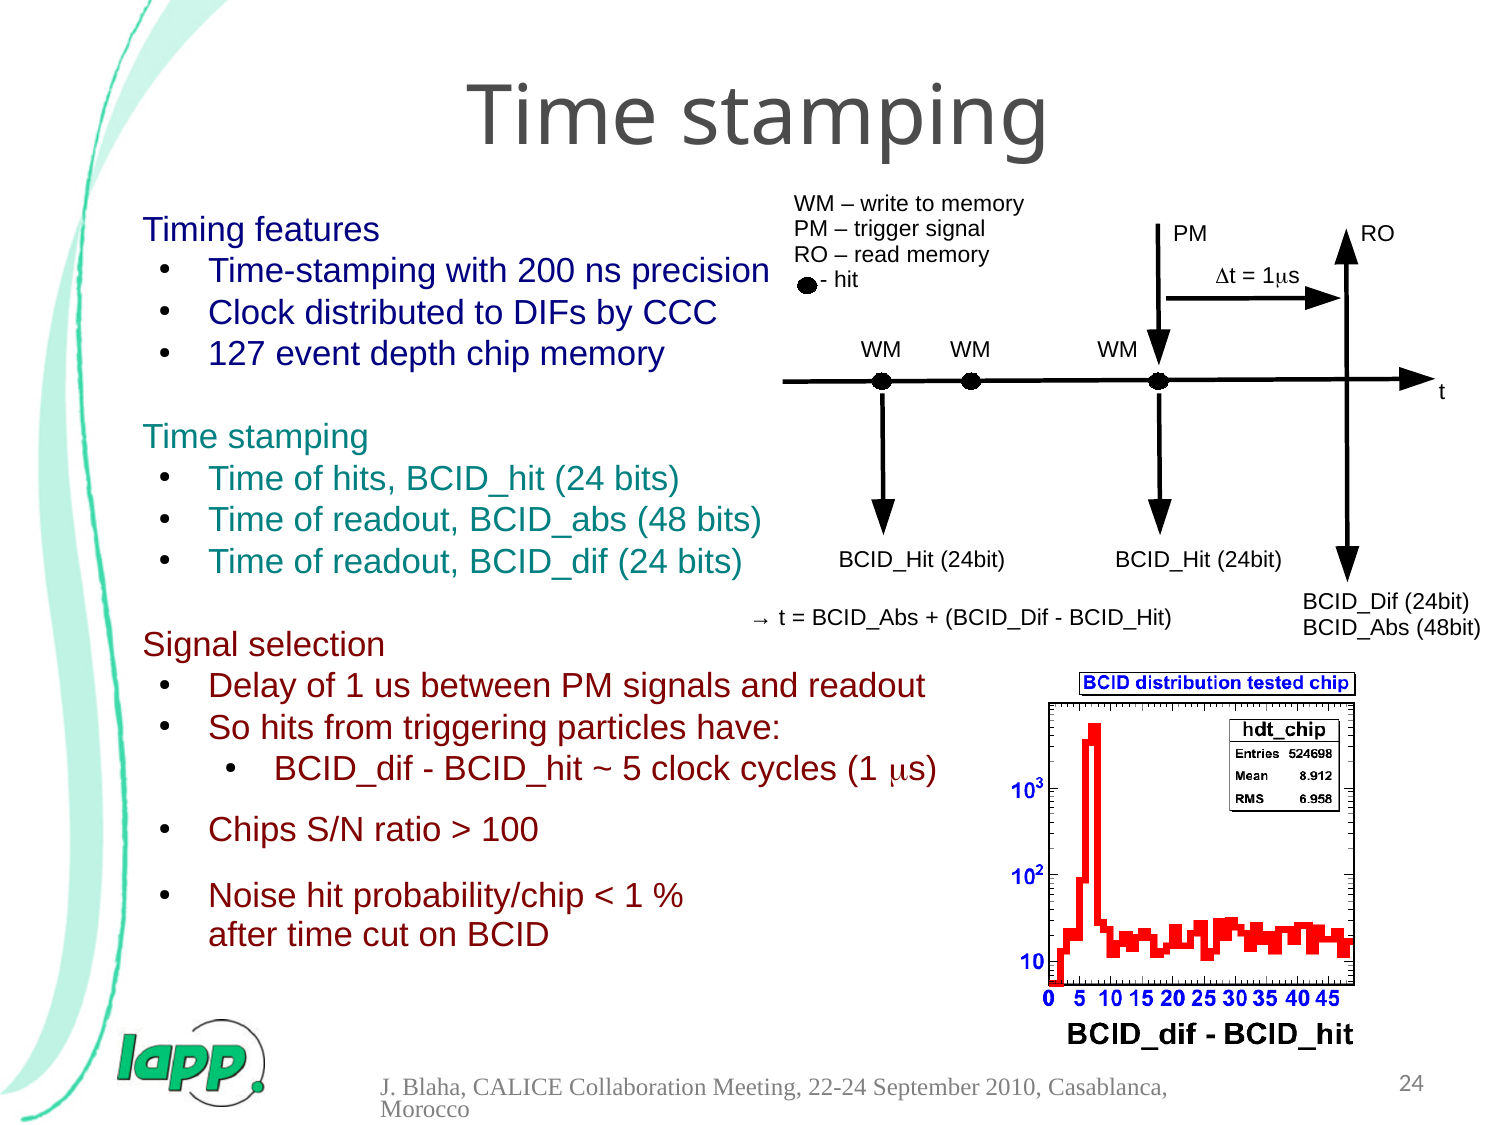

# Time stamping
WM – write to memory
PM – trigger signal
RO – read memory
 - hit
PM
RO
Dt = 1ms
WM
WM
WM
t
BCID_Hit (24bit)
BCID_Hit (24bit)
BCID_Dif (24bit)
BCID_Abs (48bit)
→ t = BCID_Abs + (BCID_Dif - BCID_Hit)
Timing features
Time-stamping with 200 ns precision
Clock distributed to DIFs by CCC
127 event depth chip memory
Time stamping
Time of hits, BCID_hit (24 bits)
Time of readout, BCID_abs (48 bits)
Time of readout, BCID_dif (24 bits)
Signal selection
Delay of 1 us between PM signals and readout
So hits from triggering particles have:
BCID_dif - BCID_hit ~ 5 clock cycles (1 ms)
Chips S/N ratio > 100
Noise hit probability/chip < 1 %
after time cut on BCID
24
J. Blaha, CALICE Collaboration Meeting, 22-24 September 2010, Casablanca, Morocco